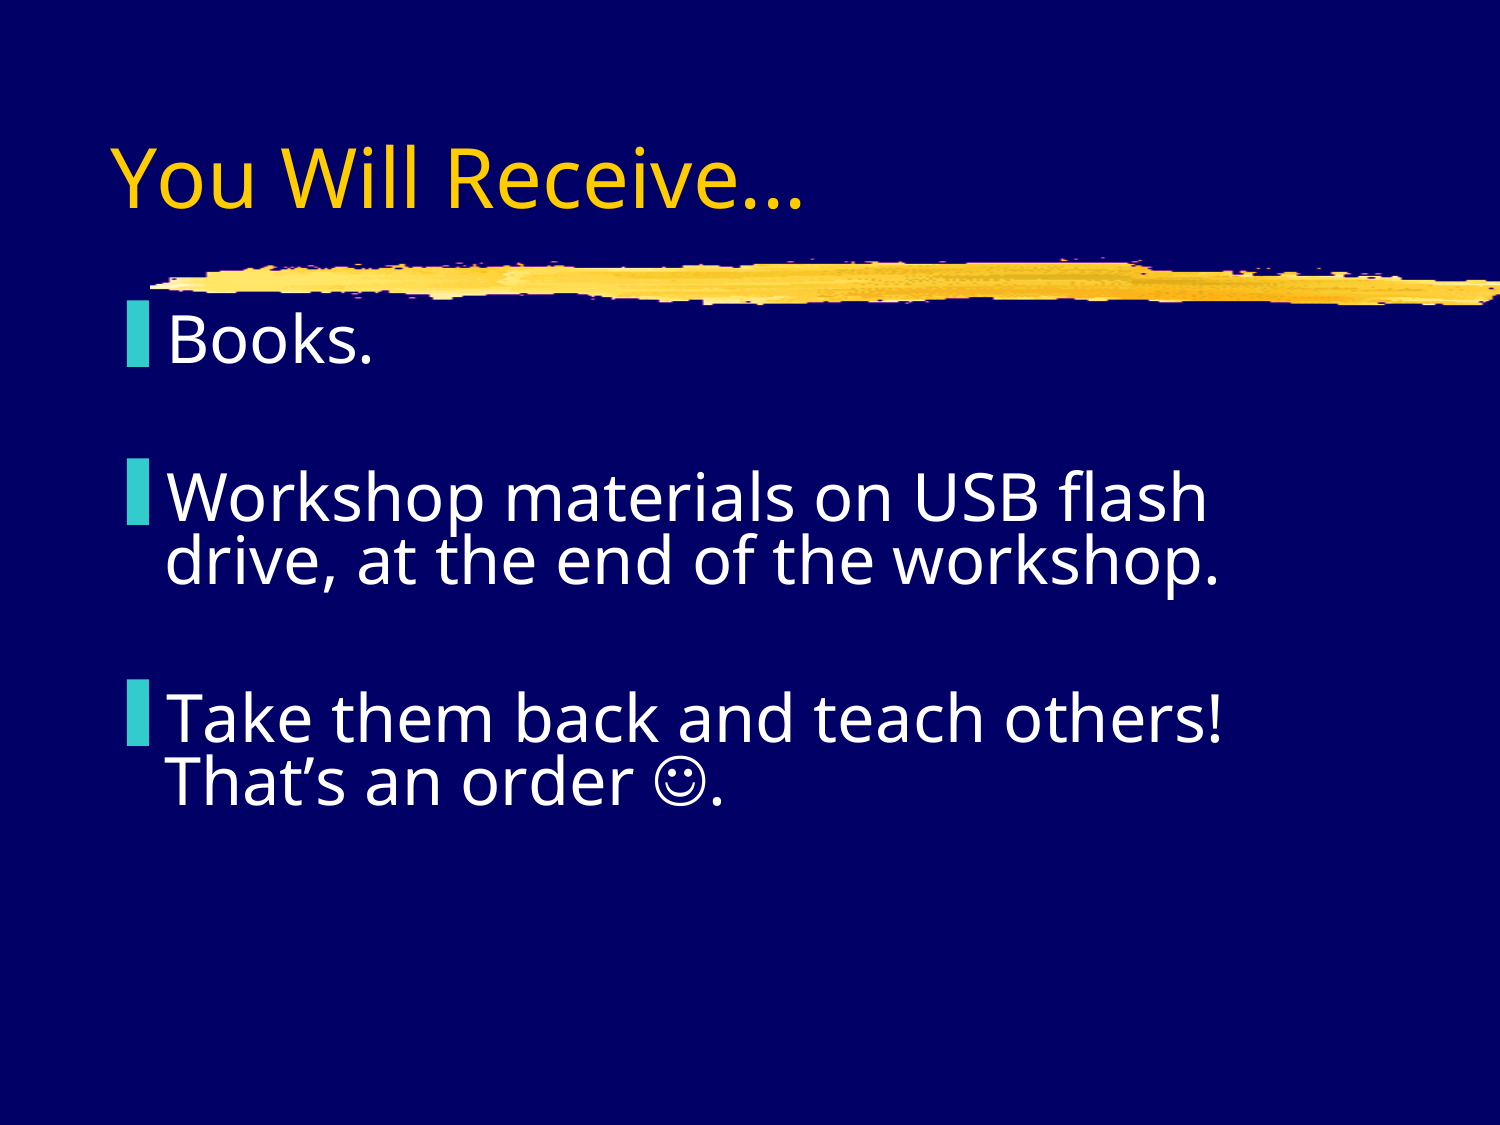

# You Will Receive...
Books.
Workshop materials on USB flash drive, at the end of the workshop.
Take them back and teach others! That’s an order .